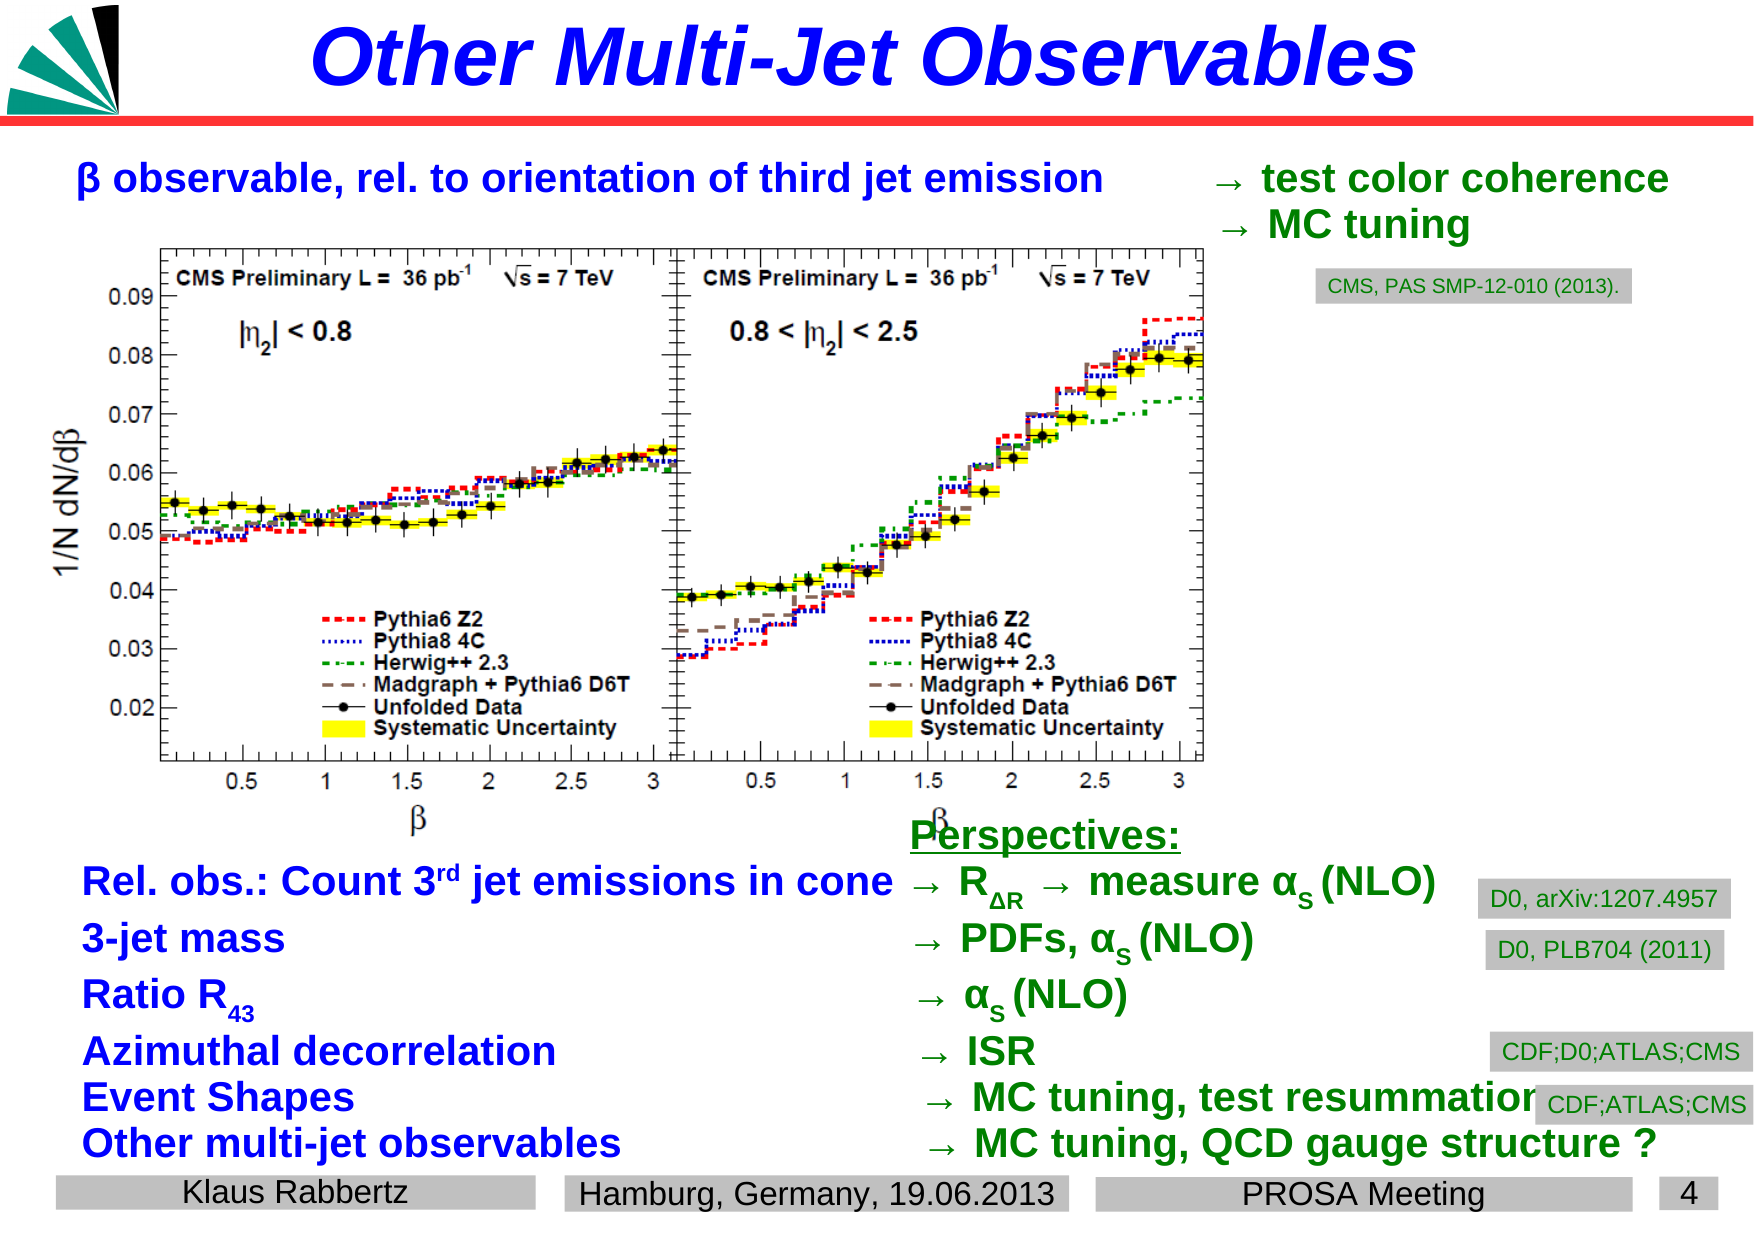

# Other Multi-Jet Observables
β observable, rel. to orientation of third jet emission → test color coherence
 → MC tuning
CMS, PAS SMP-12-010 (2013).
 Perspectives:
Rel. obs.: Count 3rd jet emissions in cone → RΔR → measure αS (NLO)
3-jet mass → PDFs, αS (NLO)
Ratio R43 → αS (NLO)
Azimuthal decorrelation → ISR
Event Shapes → MC tuning, test resummation
Other multi-jet observables → MC tuning, QCD gauge structure ?
D0, arXiv:1207.4957
D0, PLB704 (2011)
CDF;D0;ATLAS;CMS
CDF;ATLAS;CMS